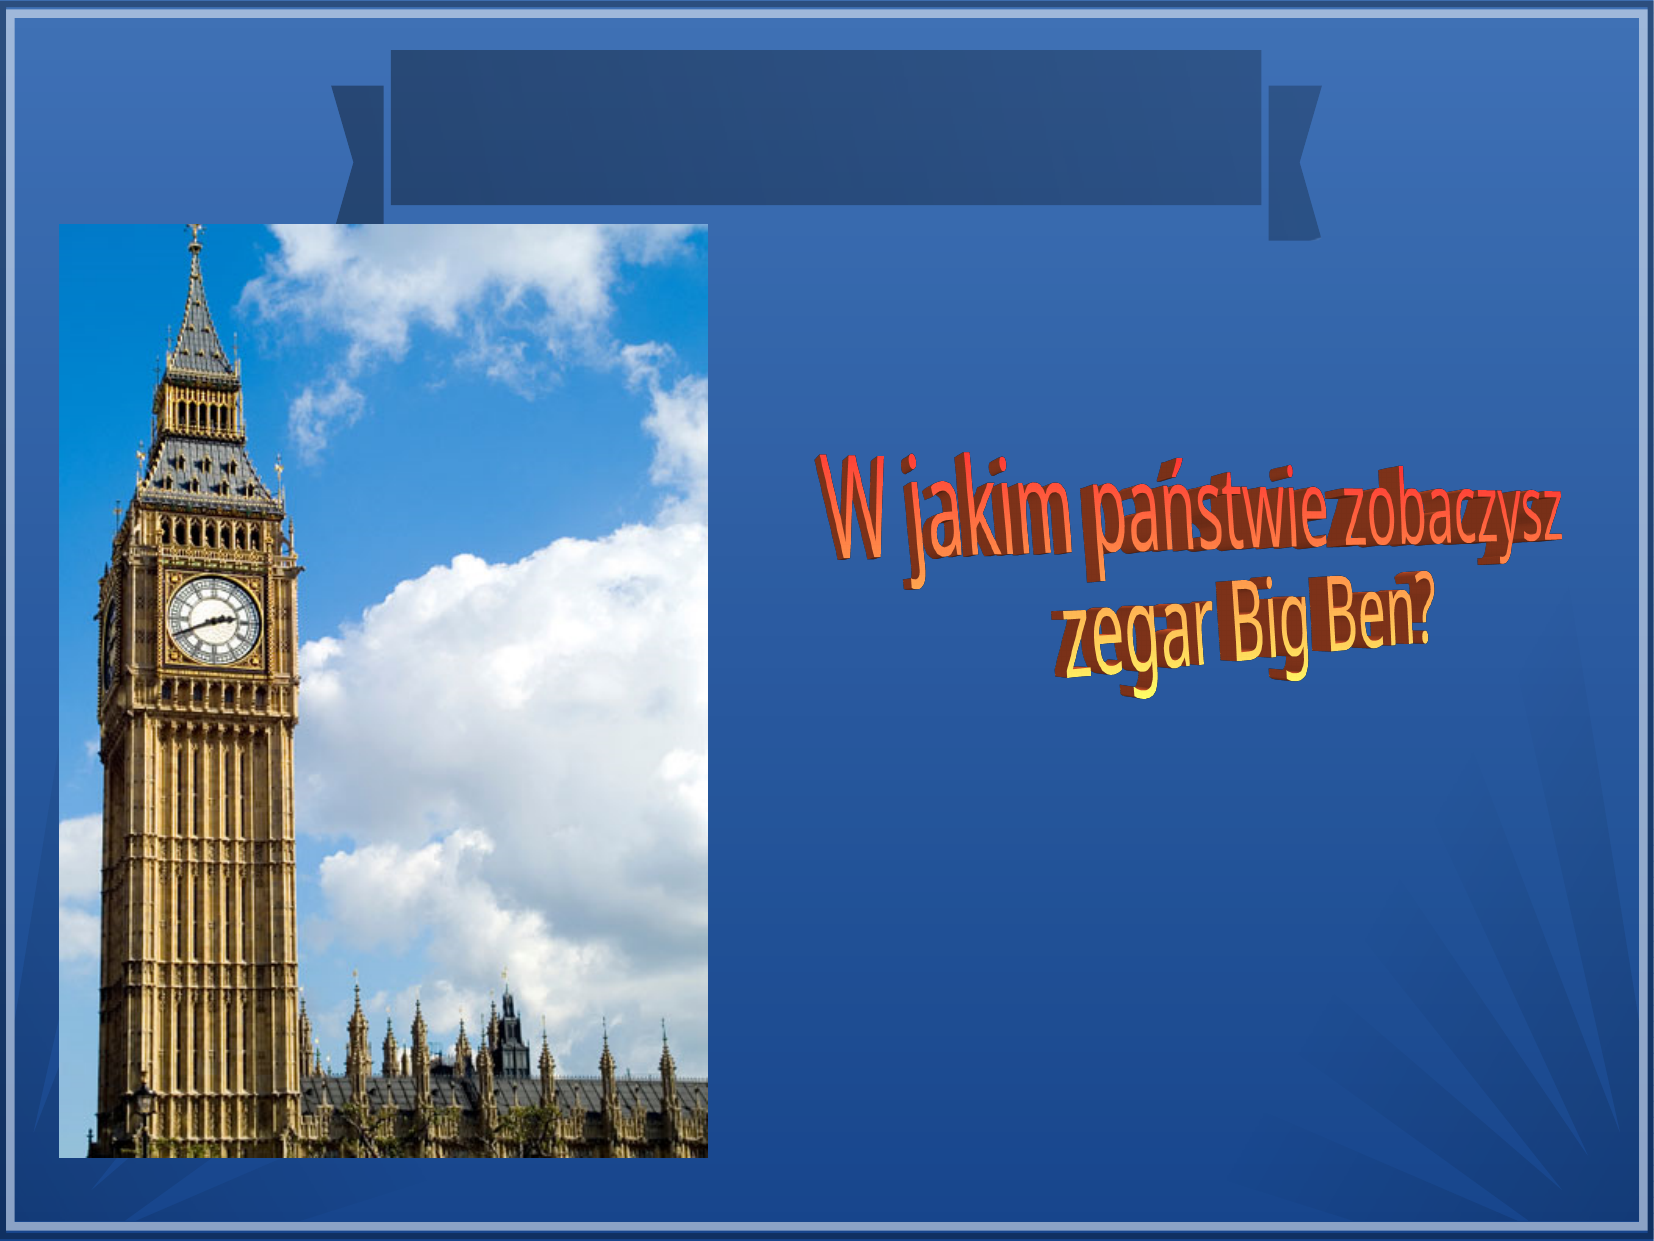

W jakim państwie zobaczysz
 zegar Big Ben?